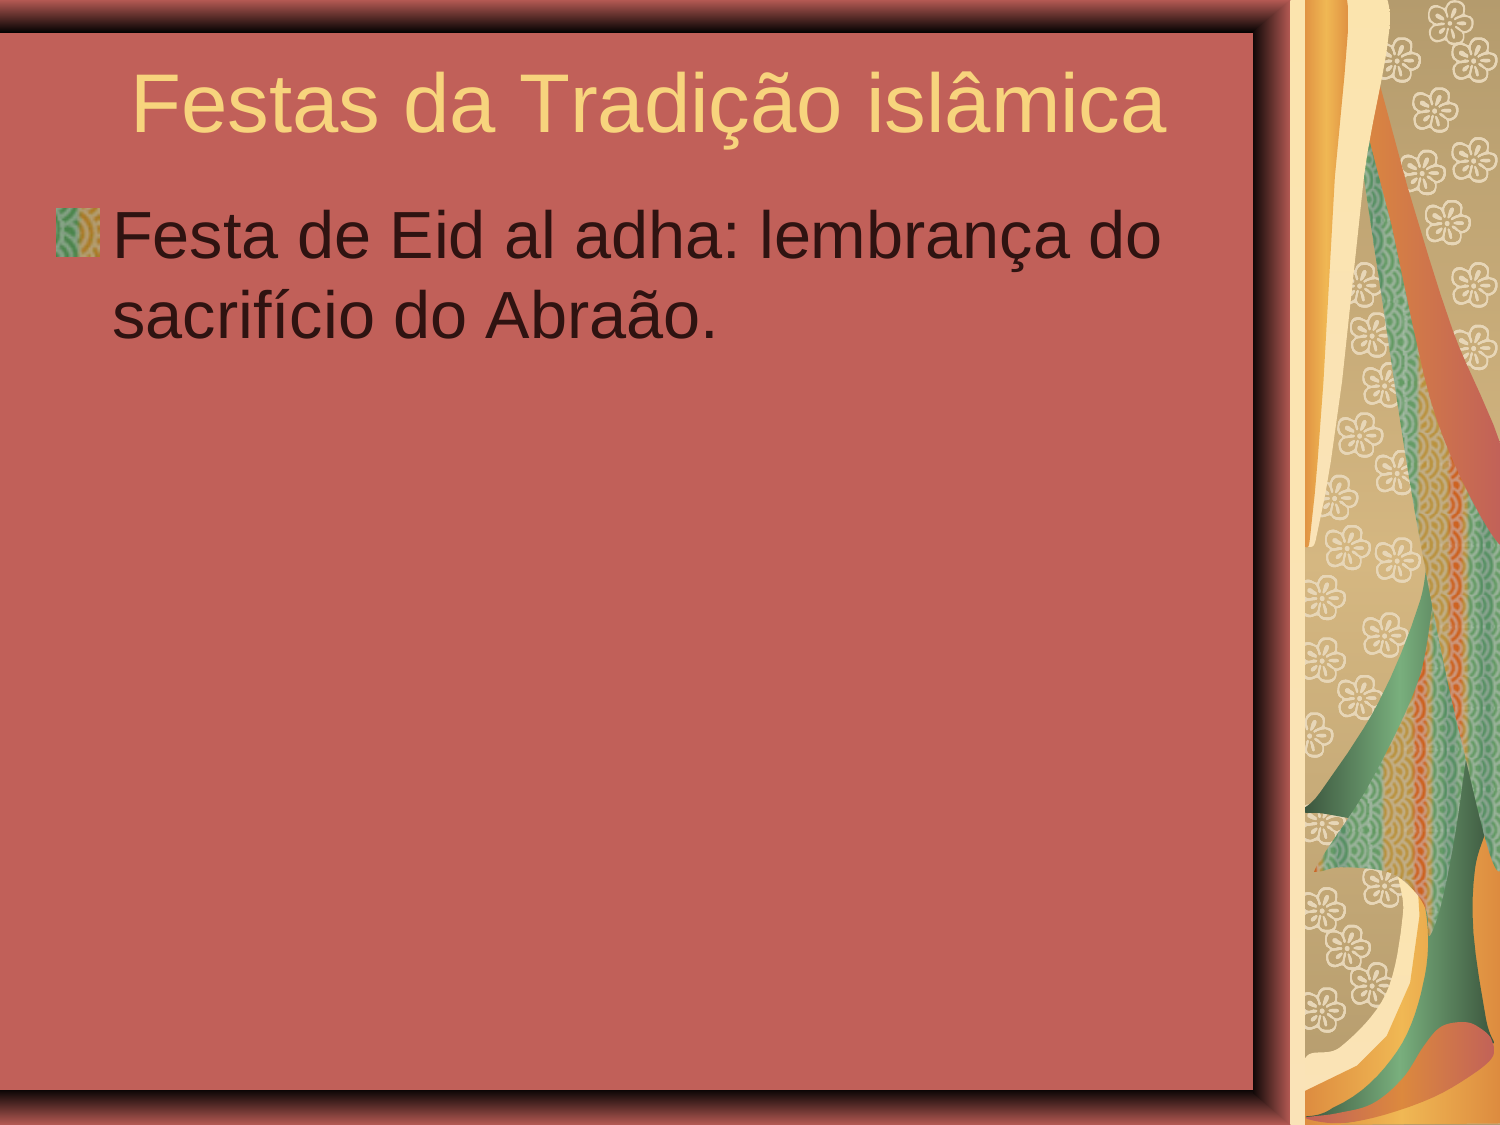

# Festas da Tradição islâmica
Festa de Eid al adha: lembrança do sacrifício do Abraão.